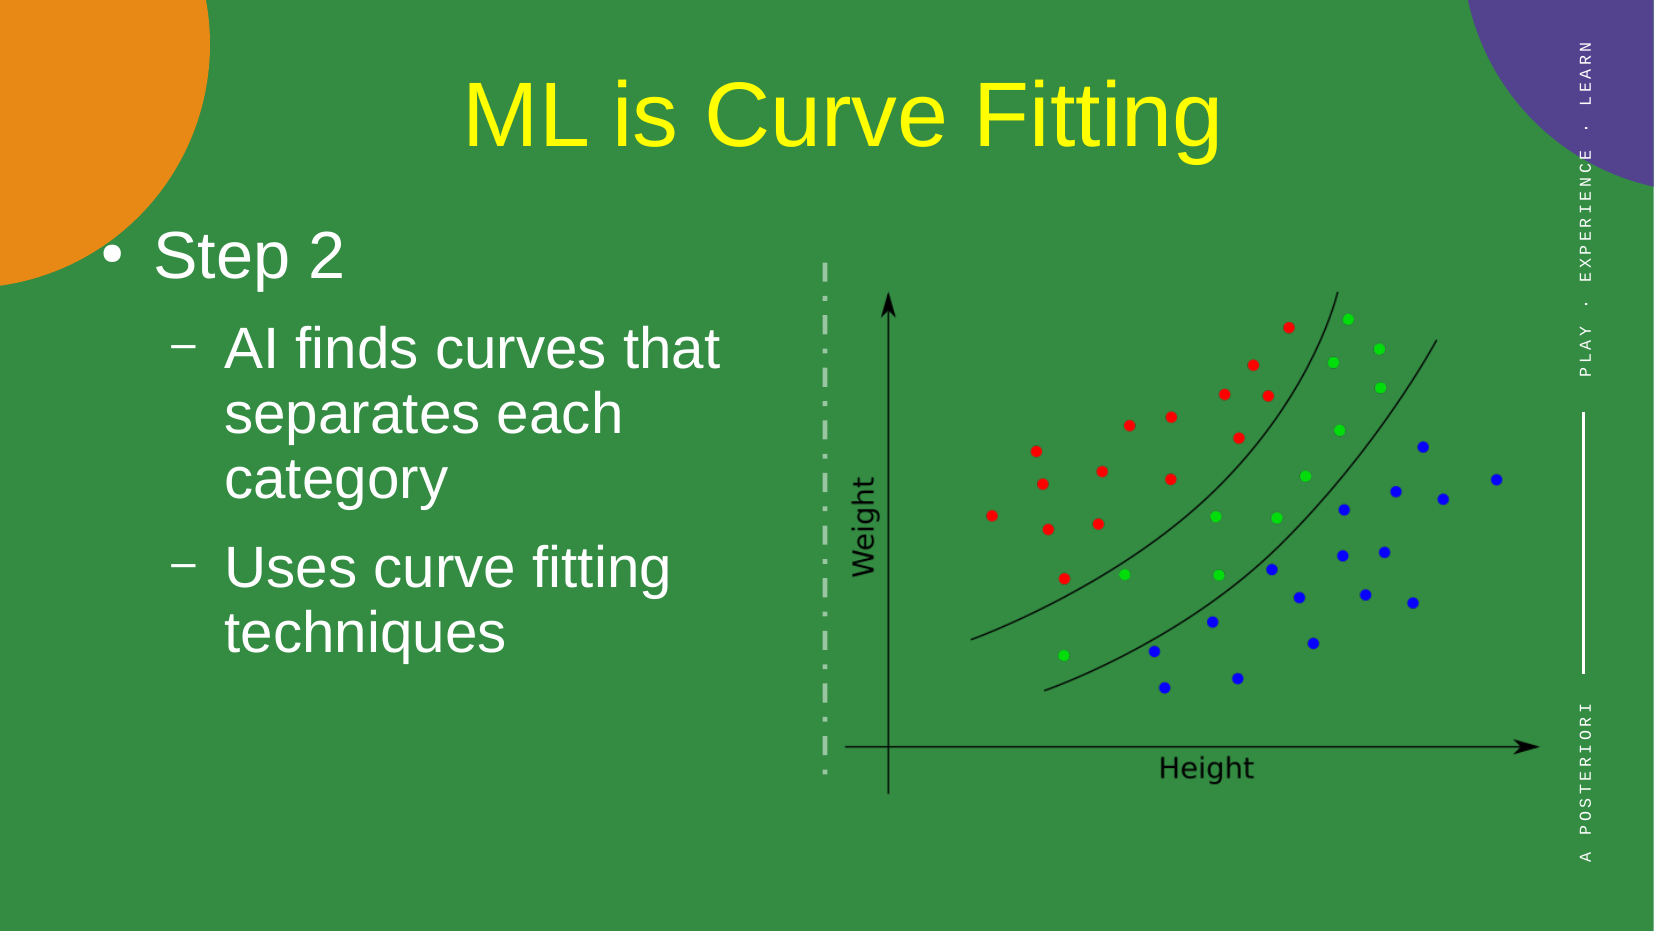

# ML is Curve Fitting
Step 2
AI finds curves that separates each category
Uses curve fitting techniques